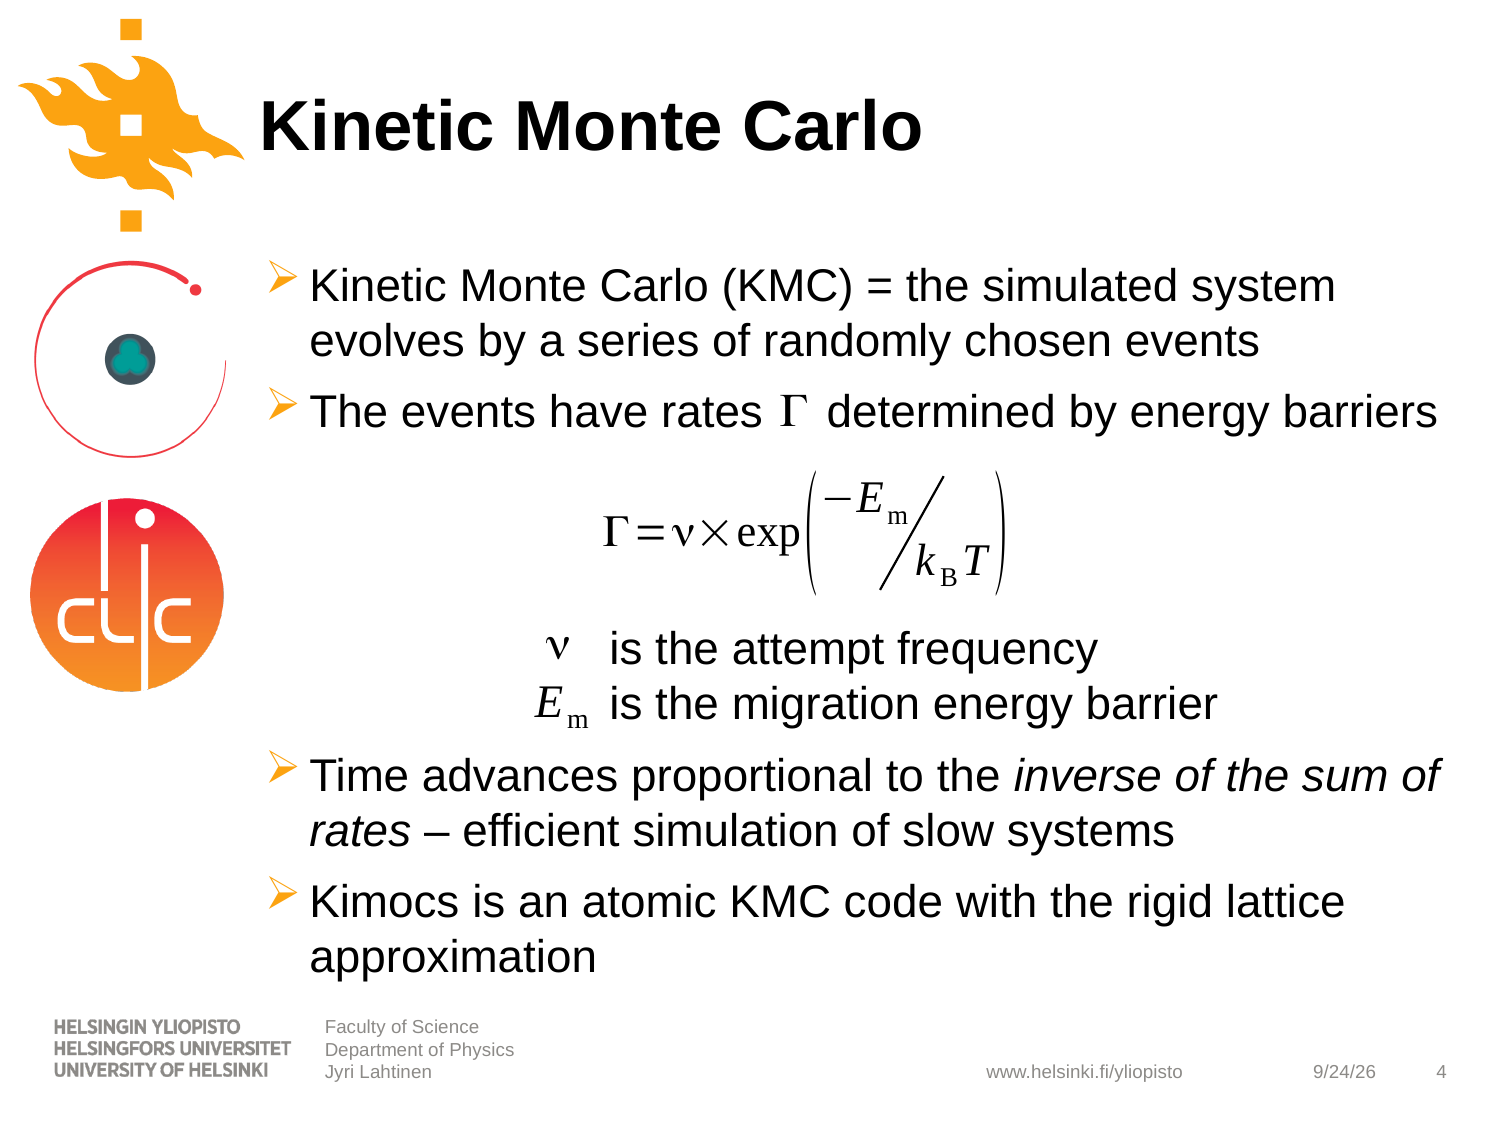

# Kinetic Monte Carlo
Kinetic Monte Carlo (KMC) = the simulated system evolves by a series of randomly chosen events
The events have rates determined by energy barriers
				is the attempt frequency
				is the migration energy barrier
Time advances proportional to the inverse of the sum of rates – efficient simulation of slow systems
Kimocs is an atomic KMC code with the rigid lattice approximation
Faculty of Science
Department of Physics
Jyri Lahtinen